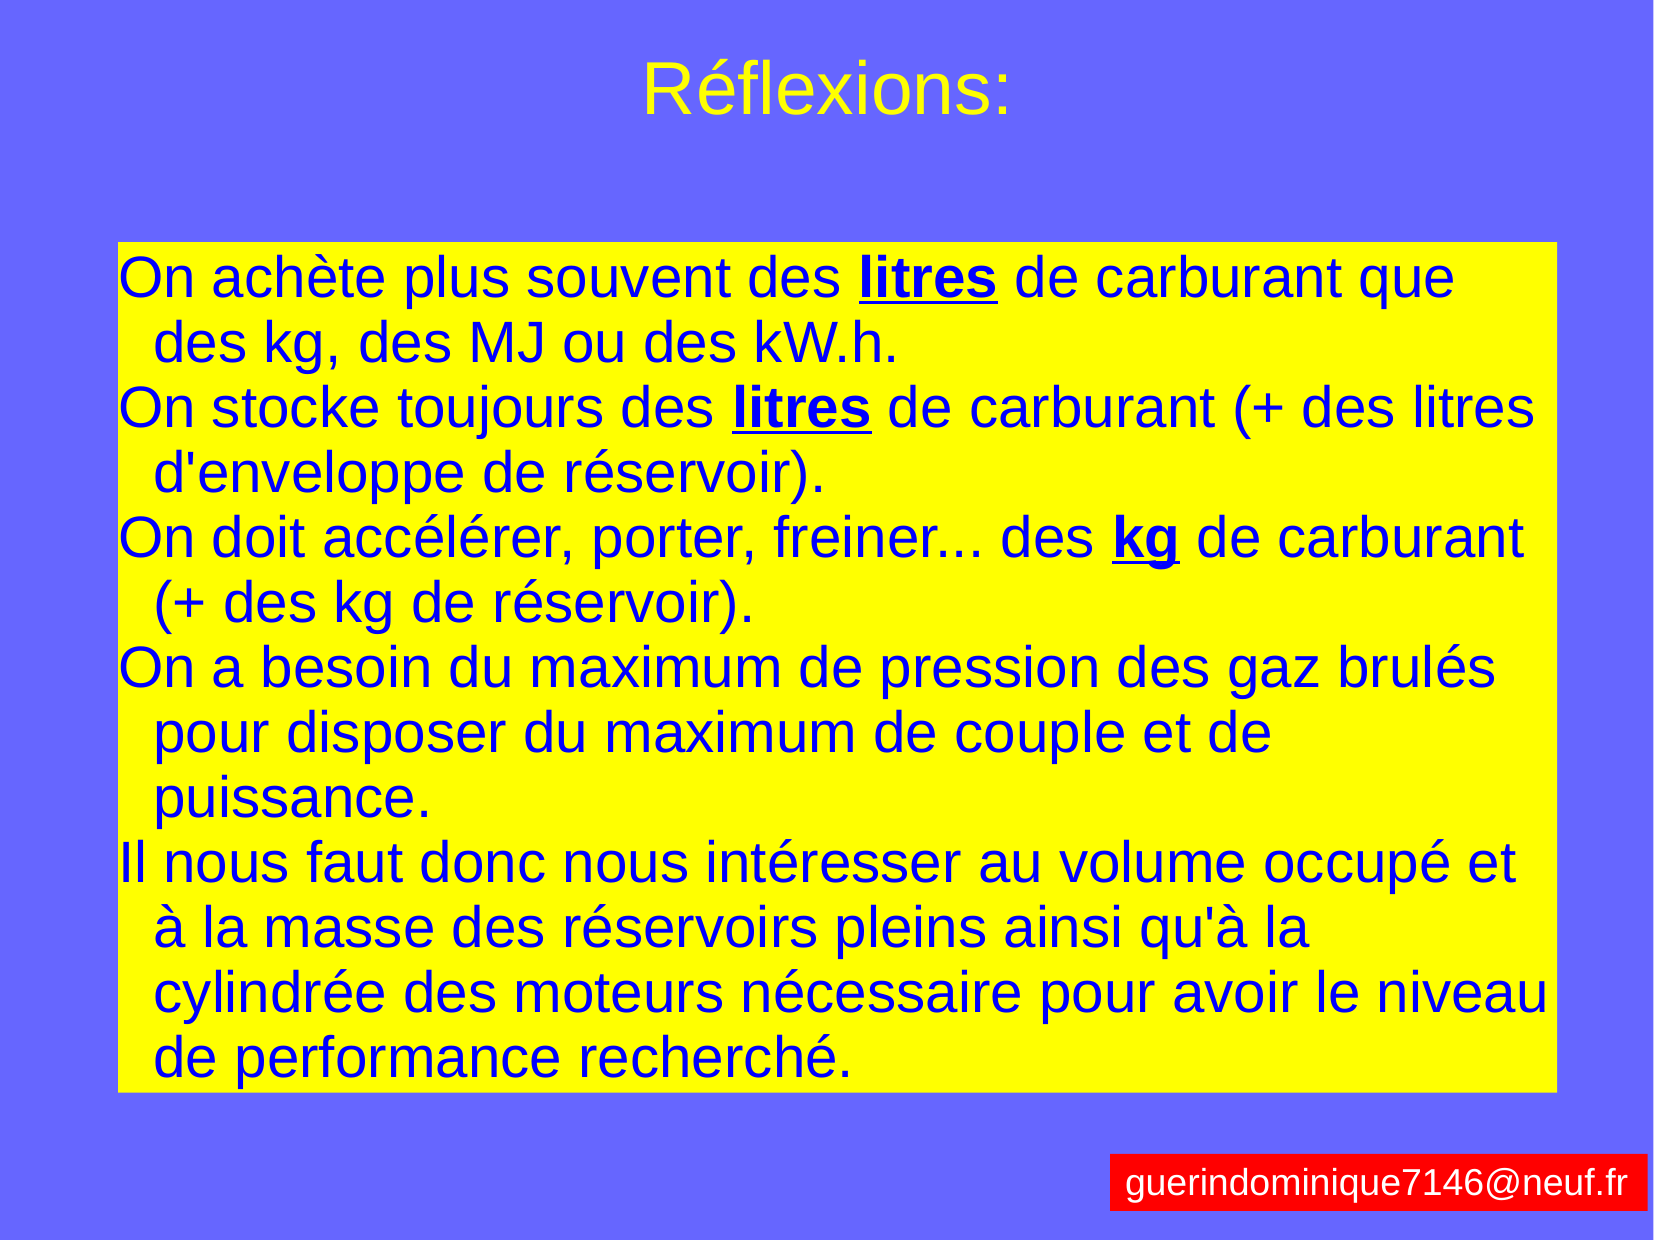

# Réflexions:
On achète plus souvent des litres de carburant que des kg, des MJ ou des kW.h.
On stocke toujours des litres de carburant (+ des litres d'enveloppe de réservoir).
On doit accélérer, porter, freiner... des kg de carburant (+ des kg de réservoir).
On a besoin du maximum de pression des gaz brulés pour disposer du maximum de couple et de puissance.
Il nous faut donc nous intéresser au volume occupé et à la masse des réservoirs pleins ainsi qu'à la cylindrée des moteurs nécessaire pour avoir le niveau de performance recherché.
guerindominique7146@neuf.fr